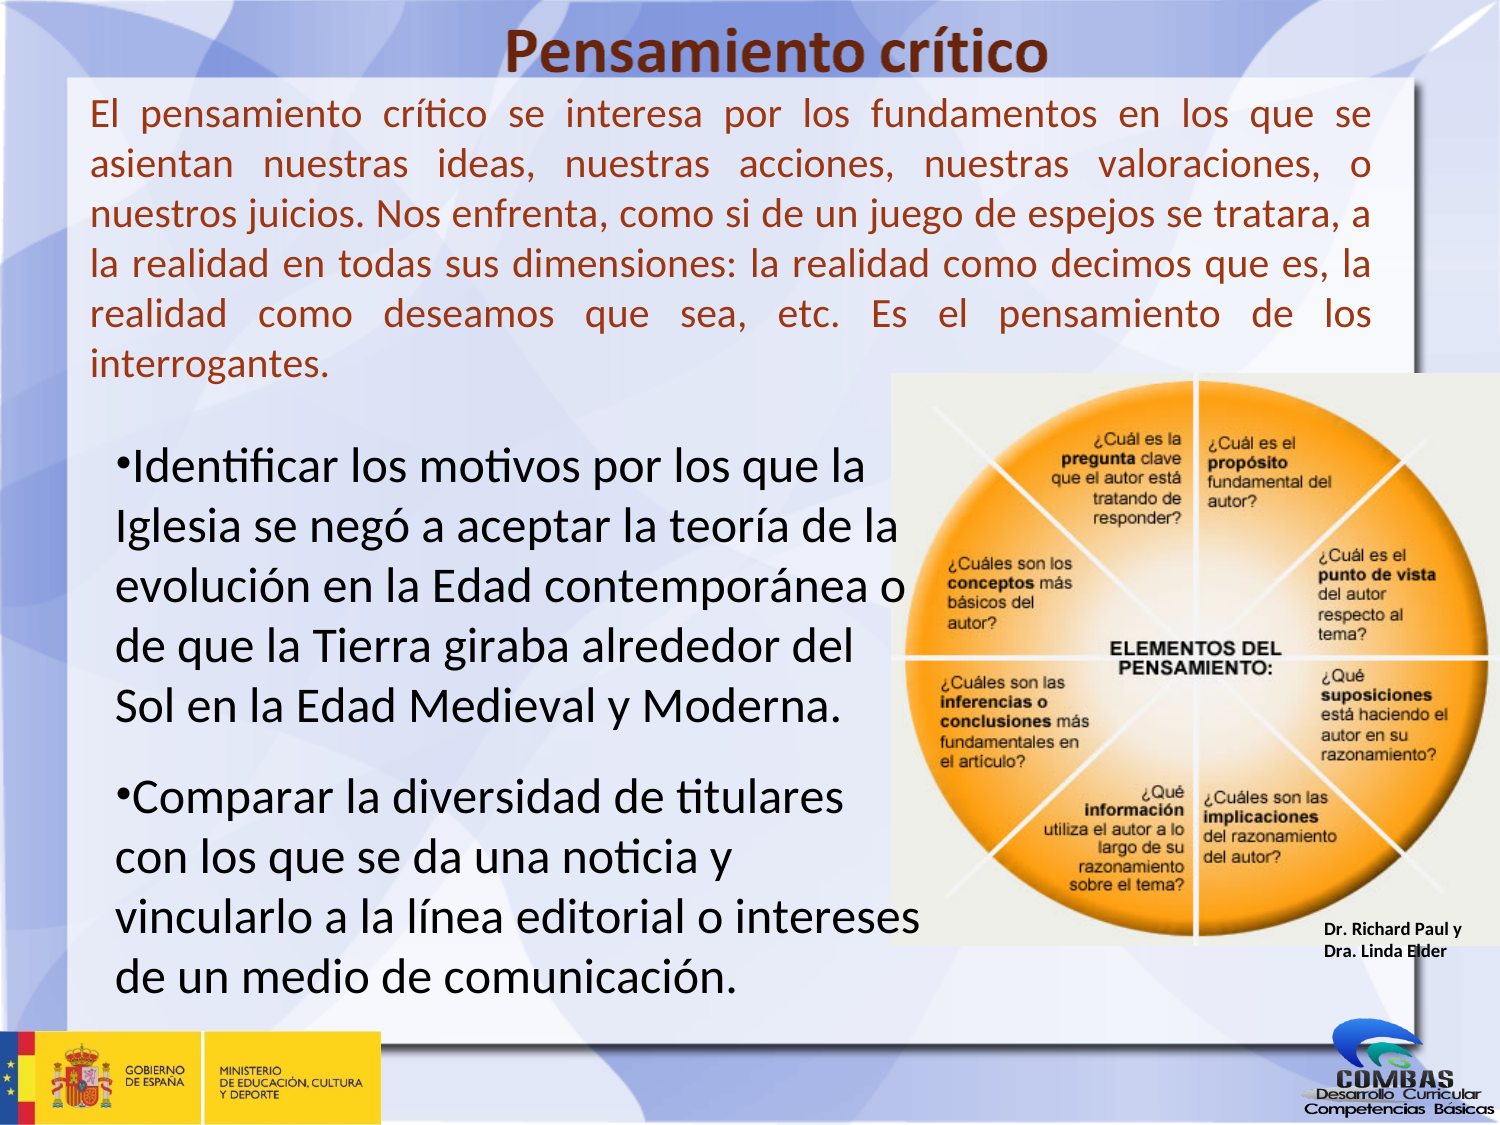

El pensamiento crítico se interesa por los fundamentos en los que se asientan nuestras ideas, nuestras acciones, nuestras valoraciones, o nuestros juicios. Nos enfrenta, como si de un juego de espejos se tratara, a la realidad en todas sus dimensiones: la realidad como decimos que es, la realidad como deseamos que sea, etc. Es el pensamiento de los interrogantes.
Dr. Richard Paul y
Dra. Linda Elder
Identificar los motivos por los que la Iglesia se negó a aceptar la teoría de la evolución en la Edad contemporánea o de que la Tierra giraba alrededor del Sol en la Edad Medieval y Moderna.
Comparar la diversidad de titulares con los que se da una noticia y vincularlo a la línea editorial o intereses de un medio de comunicación.